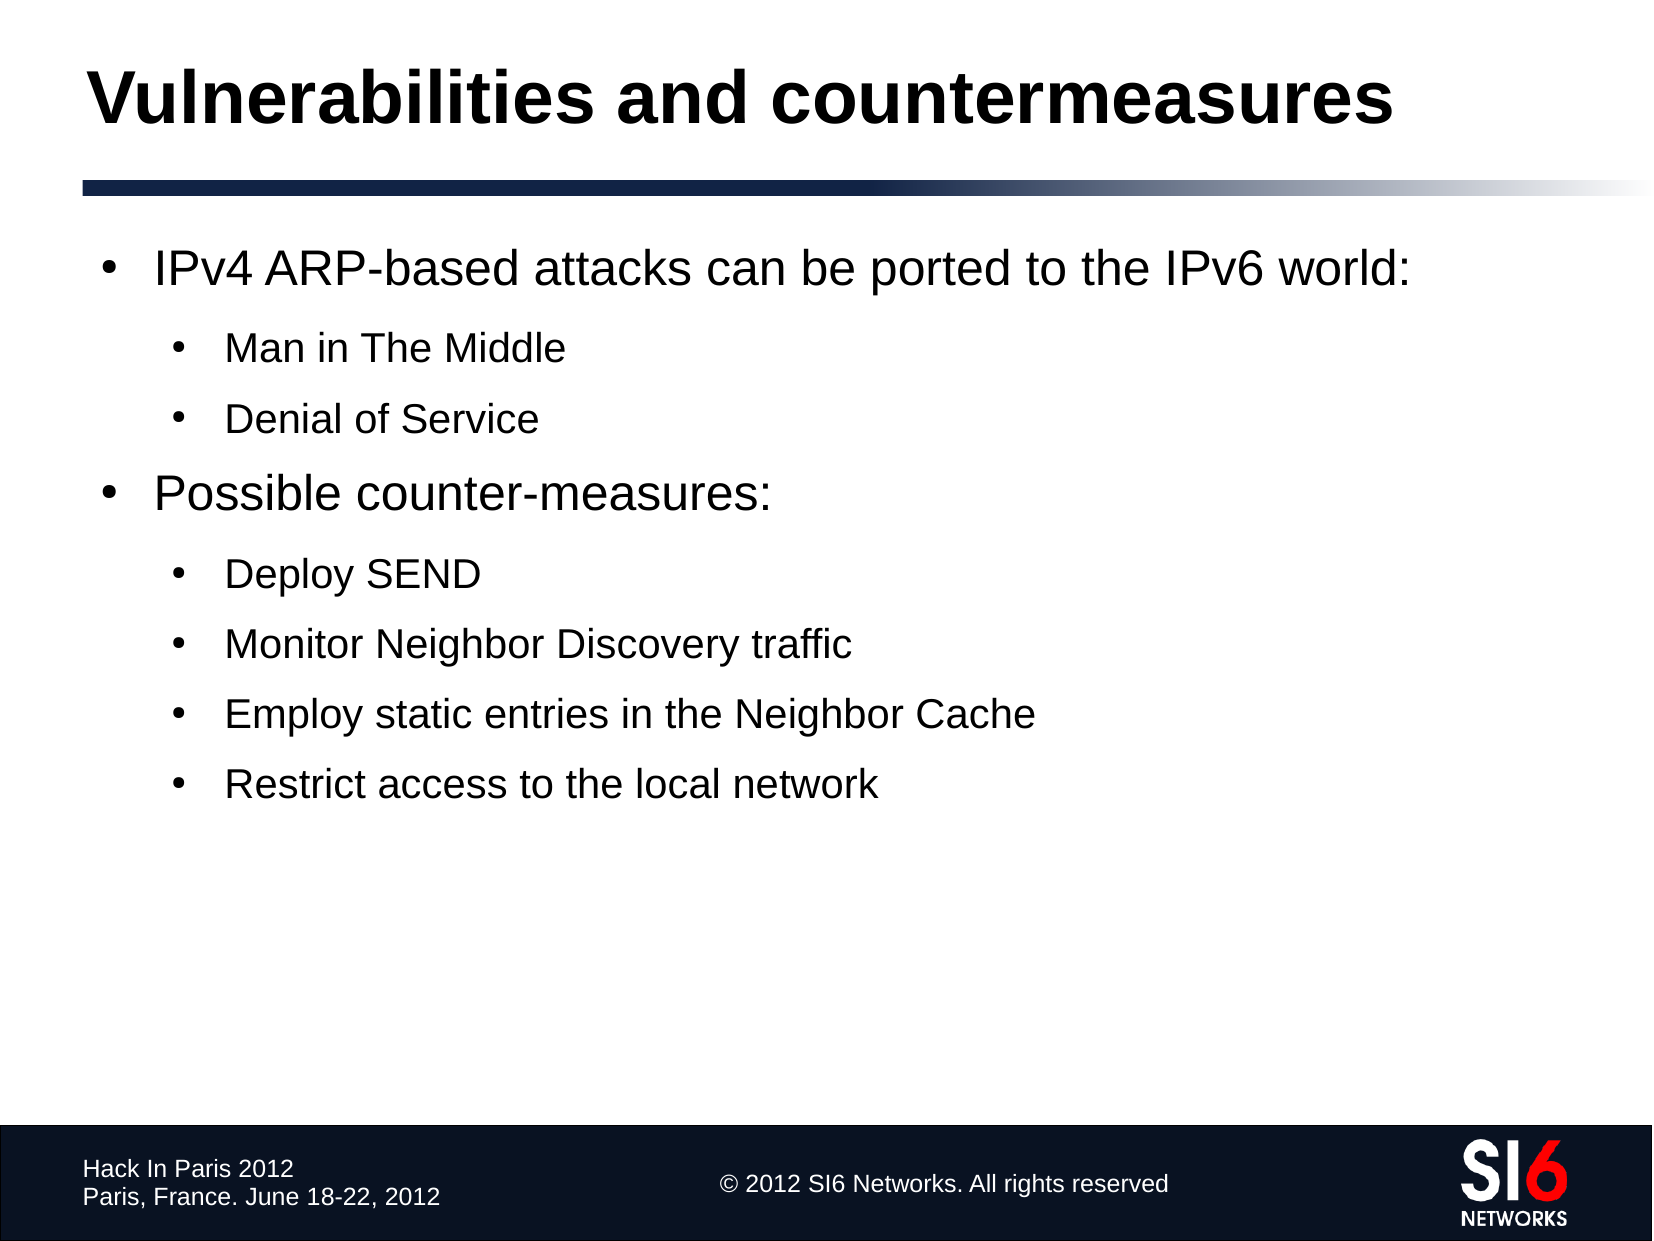

# Vulnerabilities and countermeasures
IPv4 ARP-based attacks can be ported to the IPv6 world:
Man in The Middle
Denial of Service
Possible counter-measures:
Deploy SEND
Monitor Neighbor Discovery traffic
Employ static entries in the Neighbor Cache
Restrict access to the local network
Congreso de Seguridad en Computo 2011